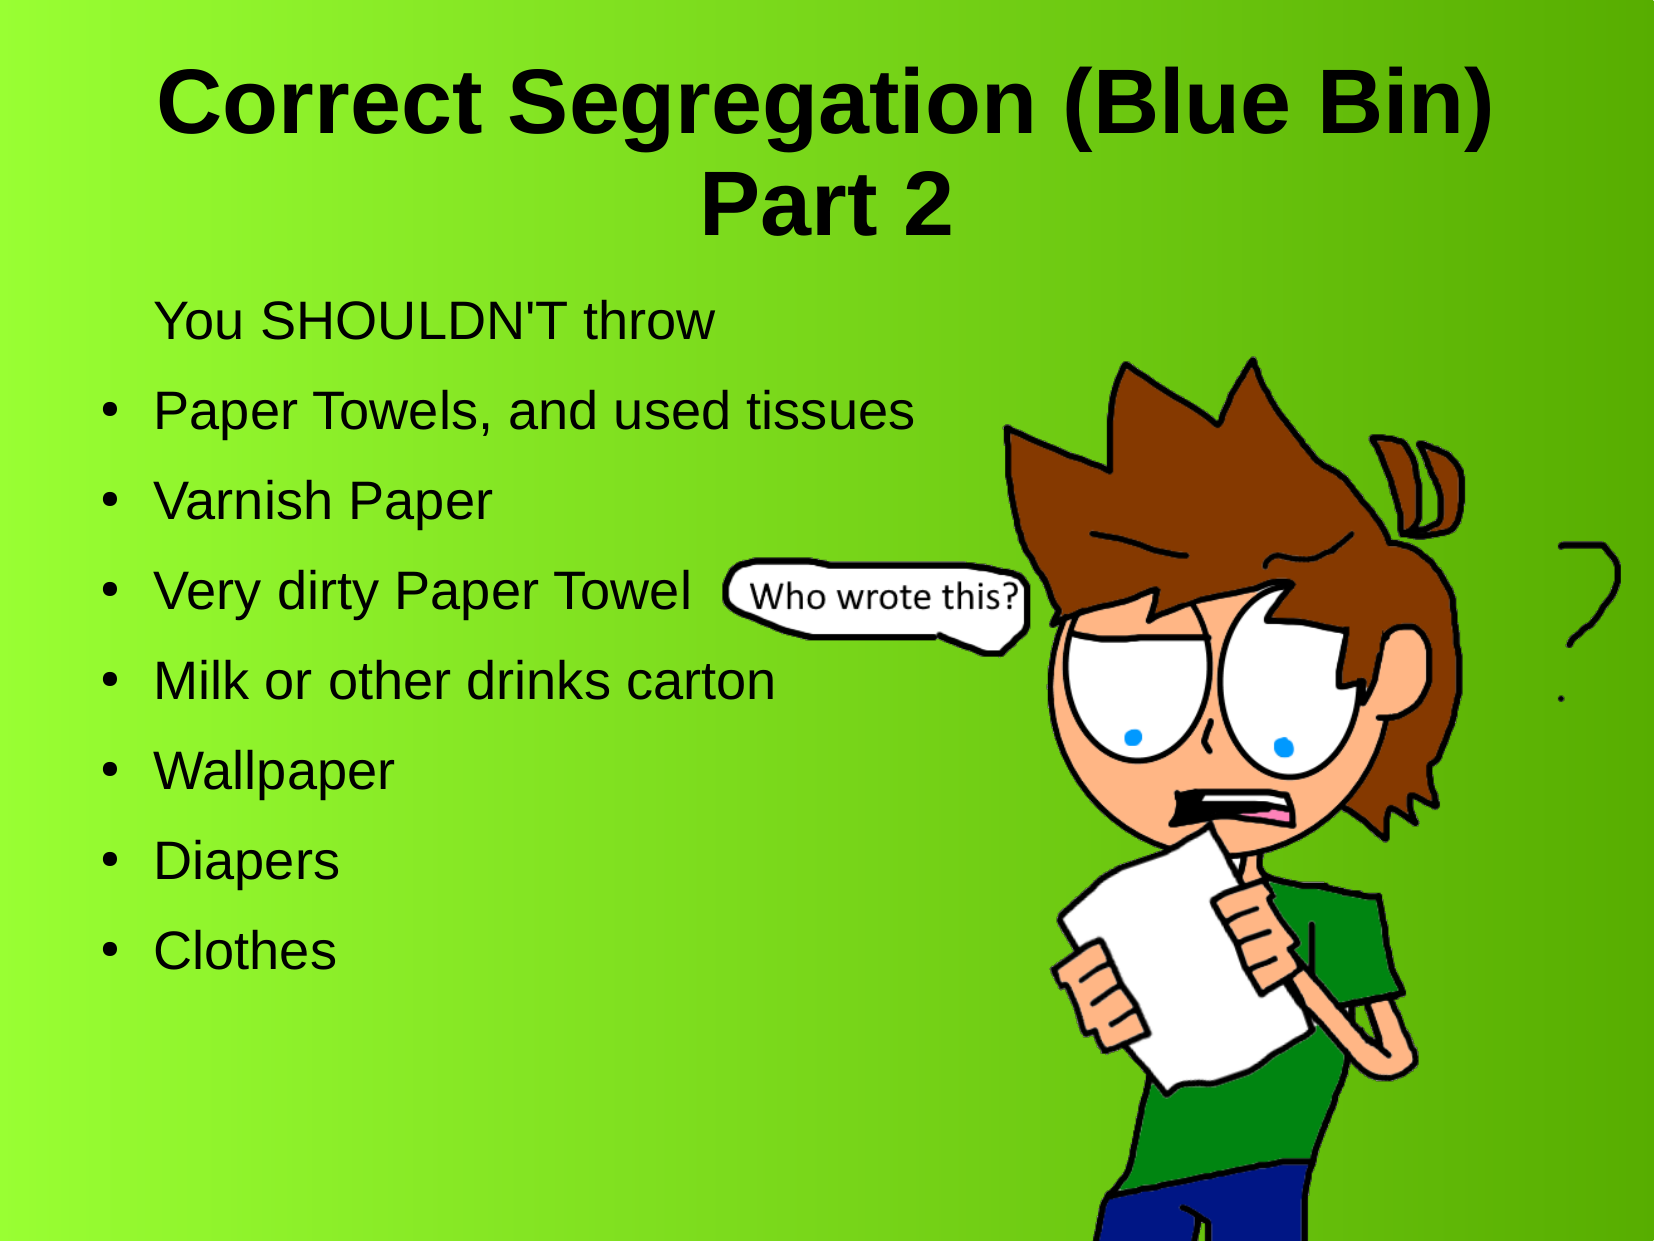

# Correct Segregation (Blue Bin) Part 2
You SHOULDN'T throw
Paper Towels, and used tissues
Varnish Paper
Very dirty Paper Towel
Milk or other drinks carton
Wallpaper
Diapers
Clothes